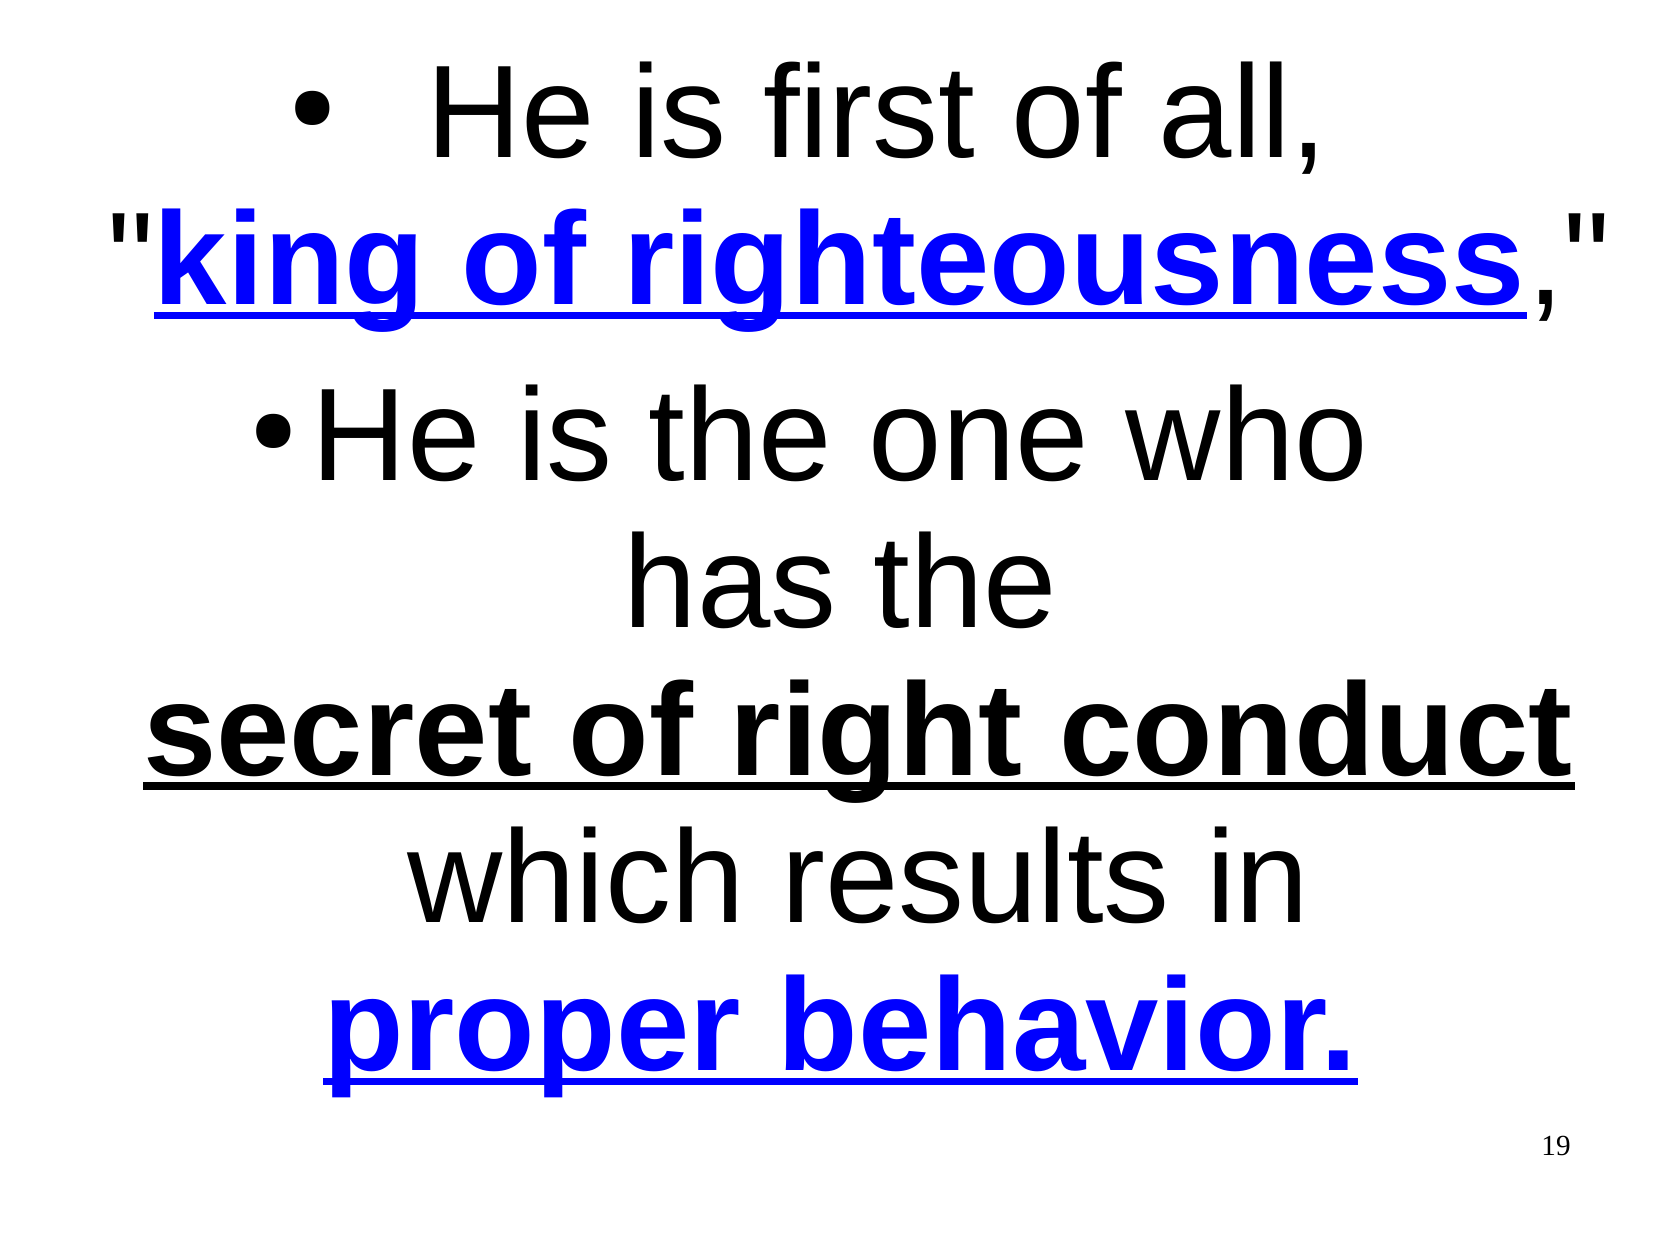

# He is first of all, "king of righteousness,"
He is the one who
has the
secret of right conduct
 which results in
proper behavior.
19